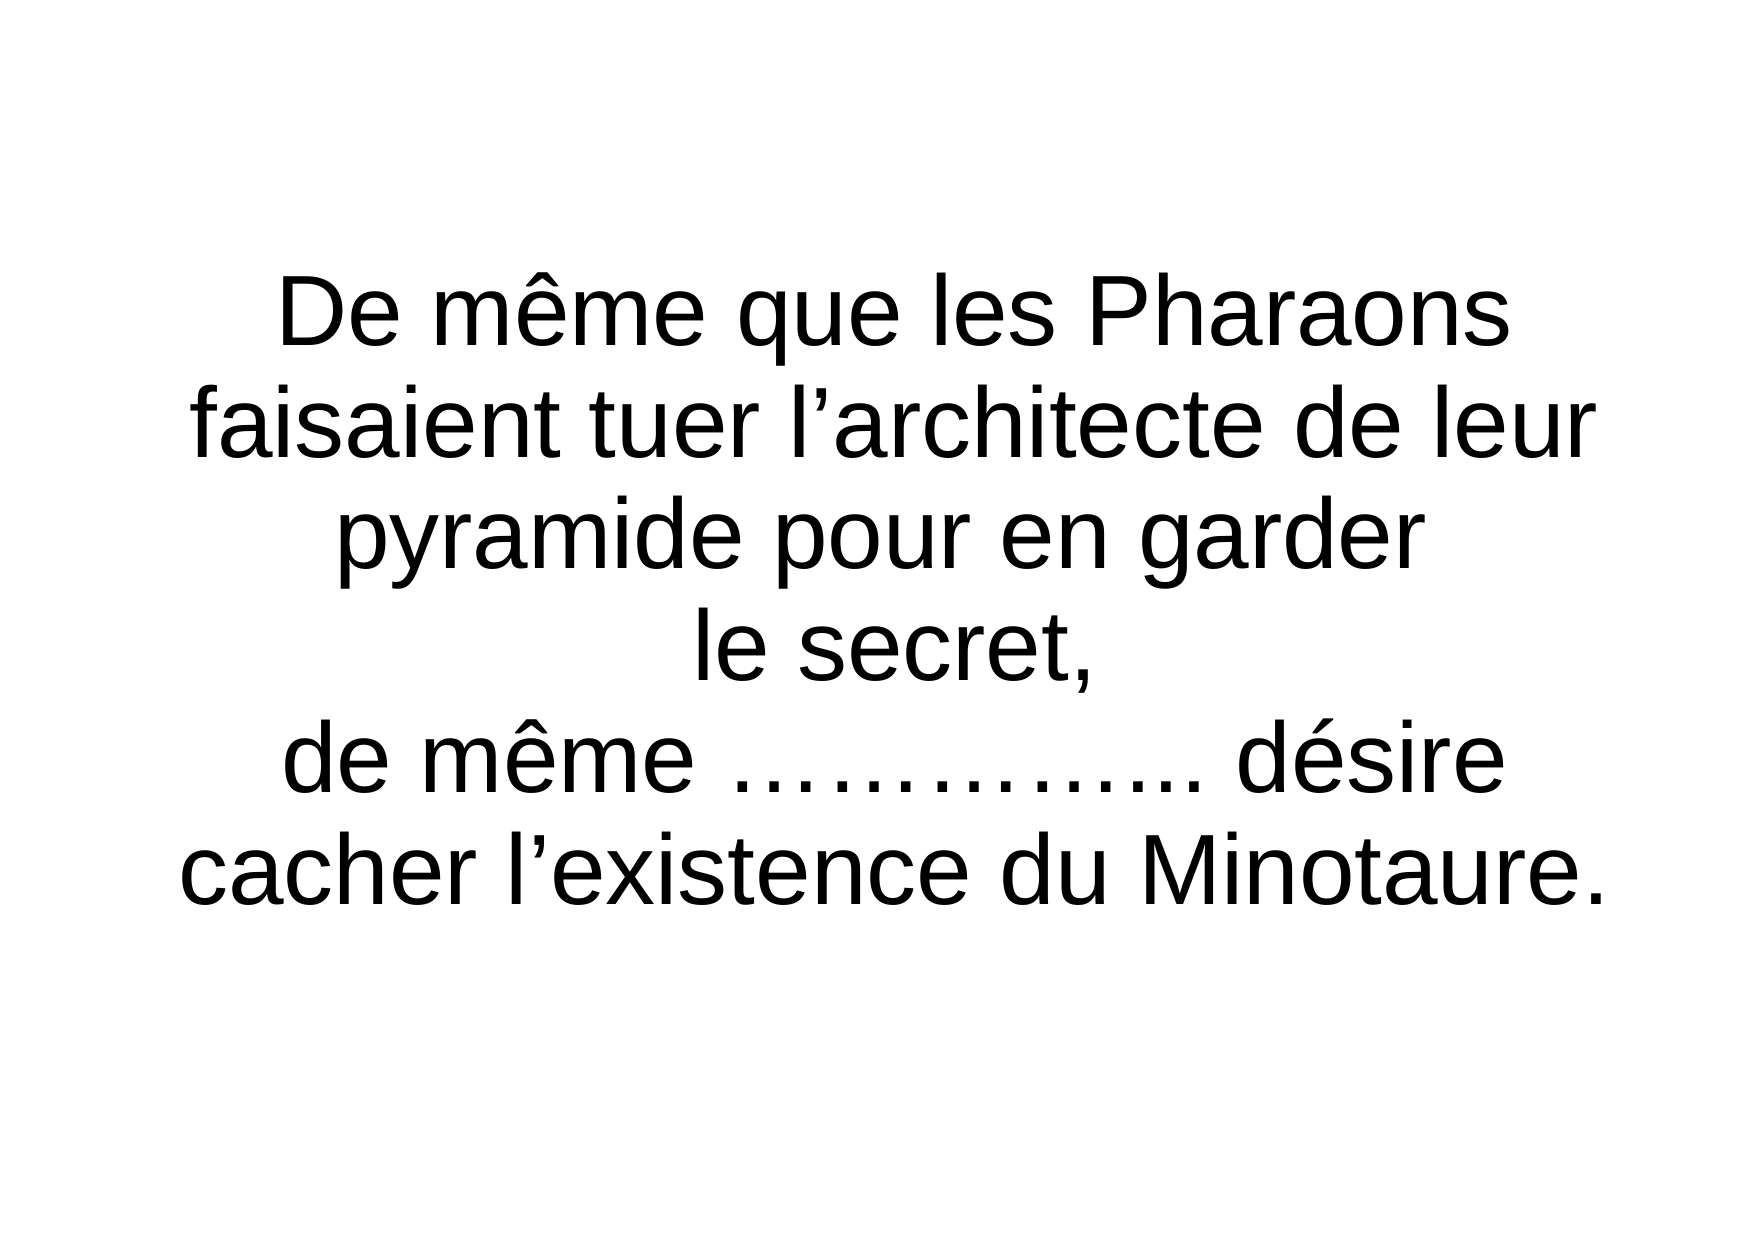

De même que les Pharaons faisaient tuer l’architecte de leur pyramide pour en garder
le secret,
de même …………... désire
cacher l’existence du Minotaure.